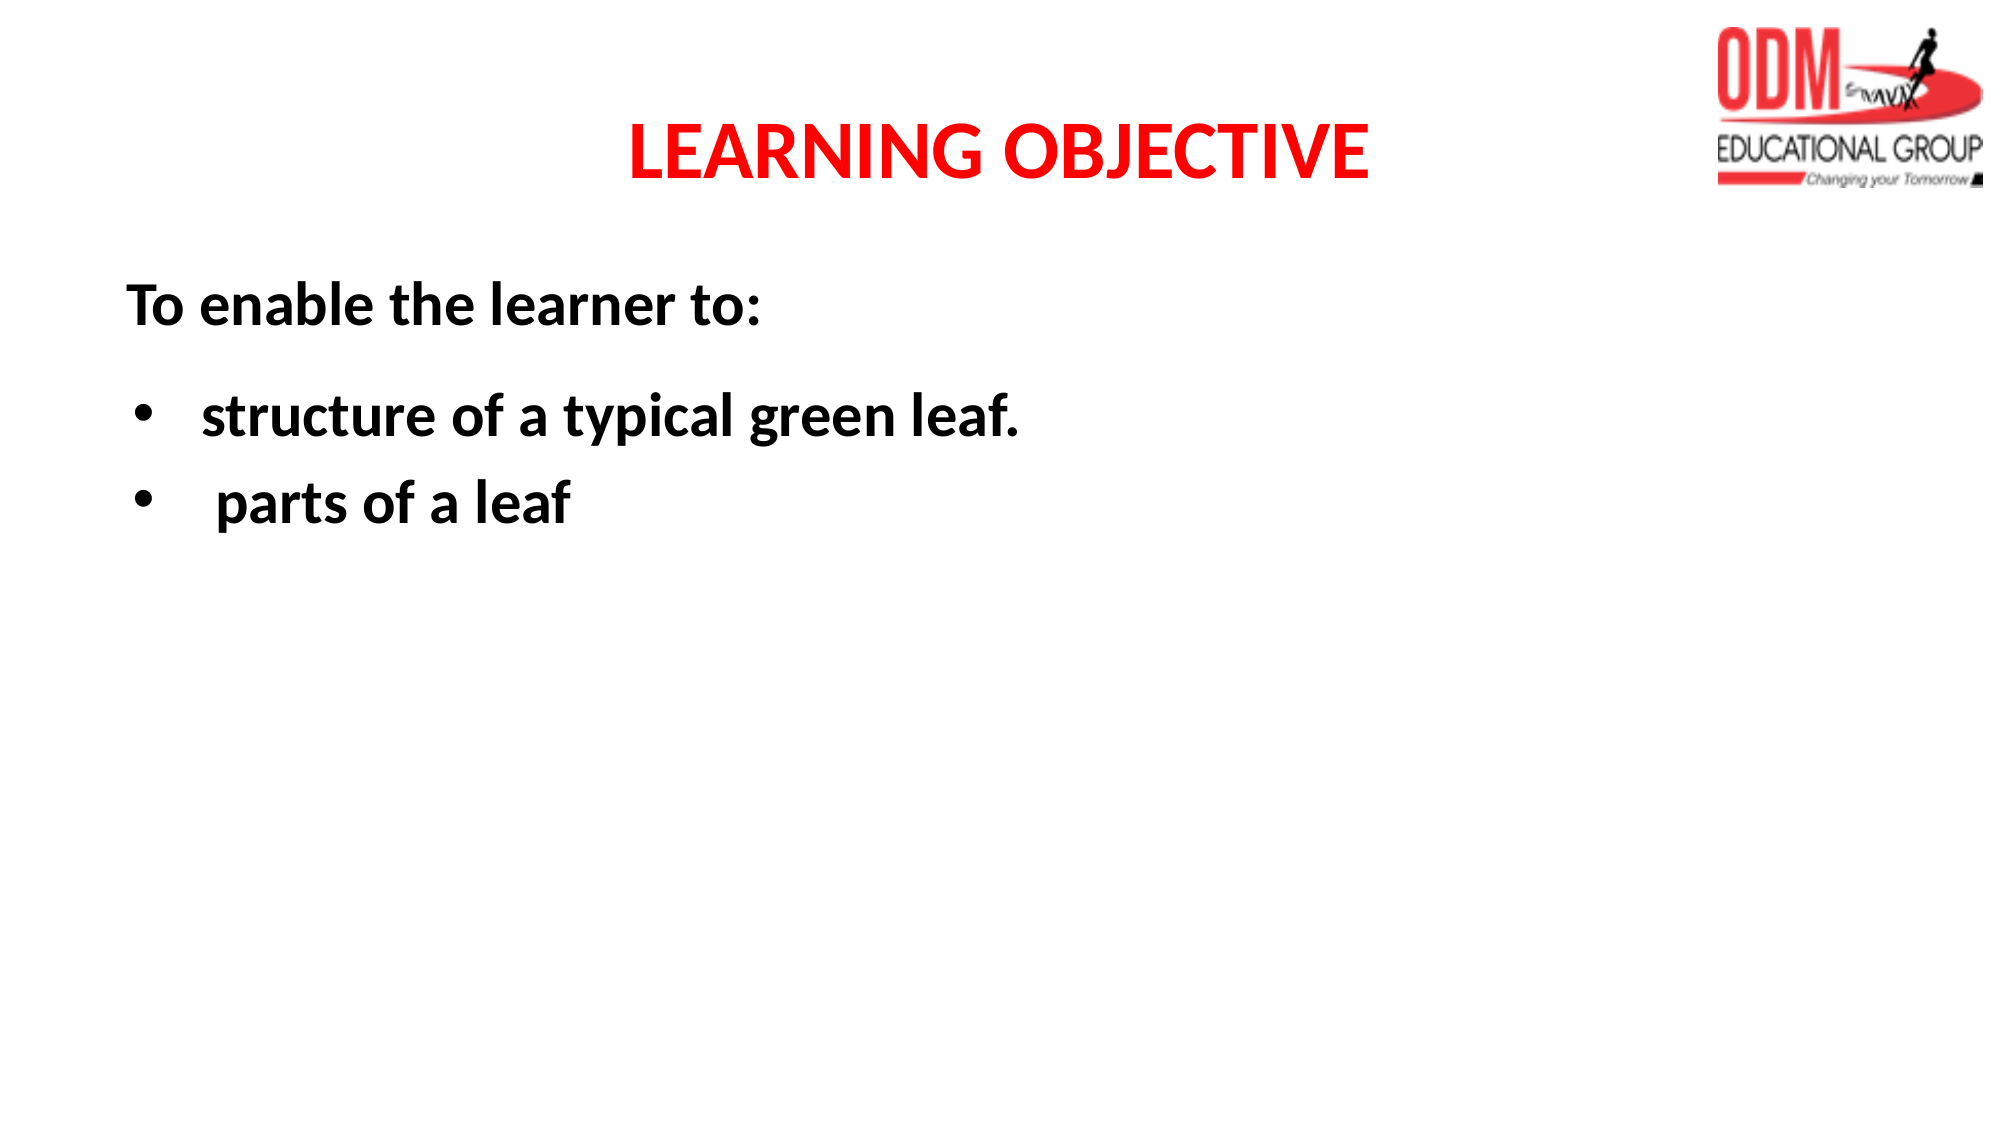

LEARNING OBJECTIVE
# To enable the learner to:
structure of a typical green leaf.
 parts of a leaf